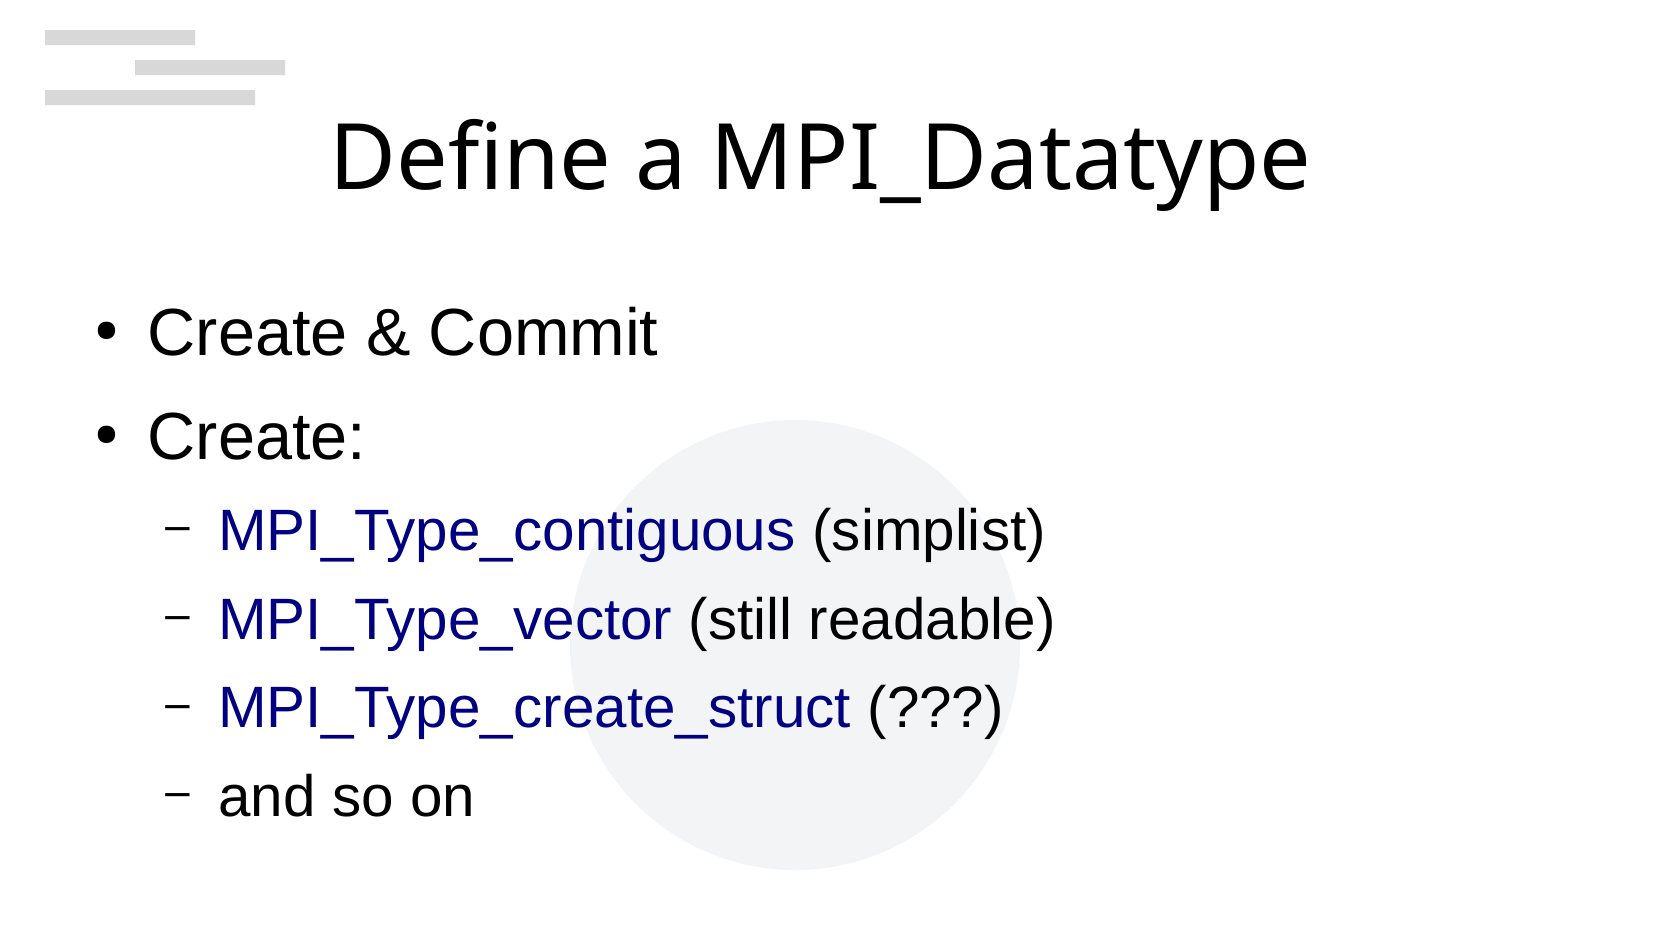

# Define a MPI_Datatype
Create & Commit
Create:
MPI_Type_contiguous (simplist)
MPI_Type_vector (still readable)
MPI_Type_create_struct (???)
and so on